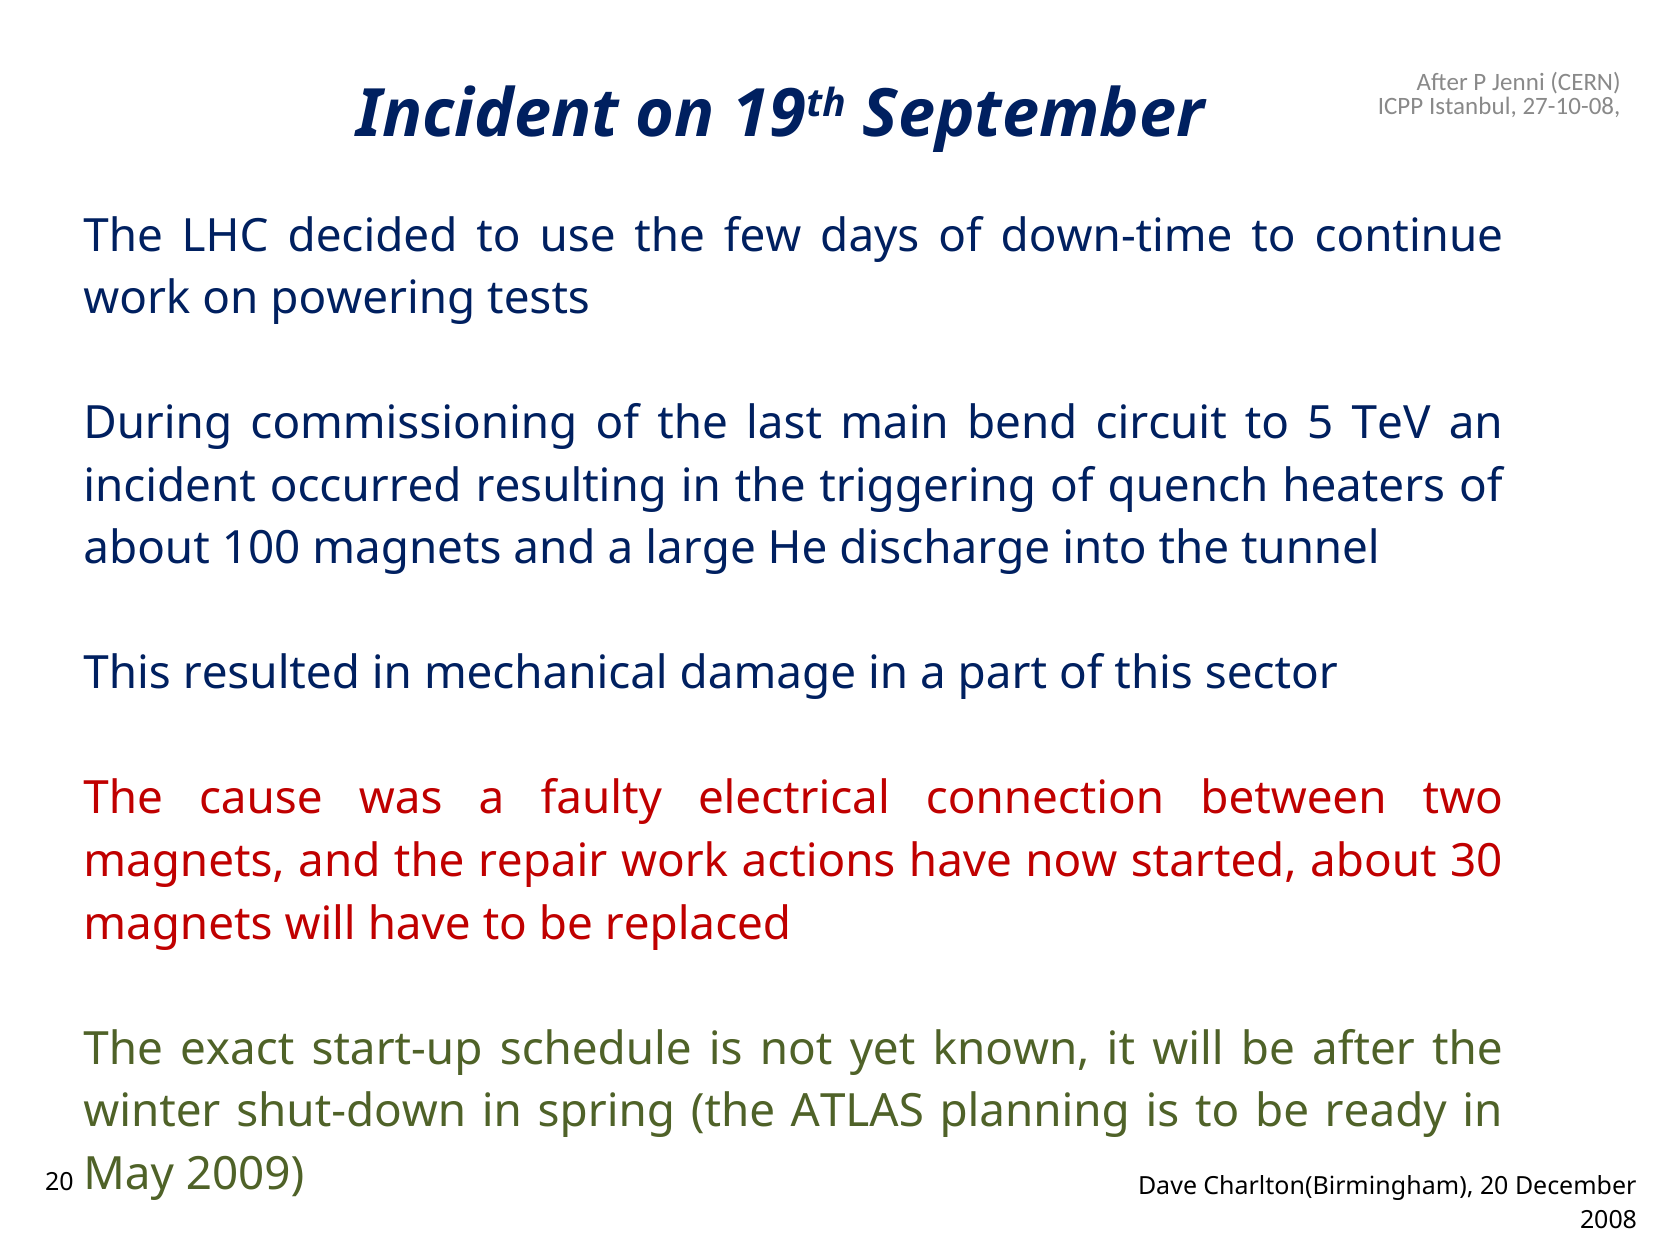

Incident on 19th September
After P Jenni (CERN)
ICPP Istanbul, 27-10-08,
The LHC decided to use the few days of down-time to continue work on powering tests
During commissioning of the last main bend circuit to 5 TeV an incident occurred resulting in the triggering of quench heaters of about 100 magnets and a large He discharge into the tunnel
This resulted in mechanical damage in a part of this sector
The cause was a faulty electrical connection between two magnets, and the repair work actions have now started, about 30 magnets will have to be replaced
The exact start-up schedule is not yet known, it will be after the winter shut-down in spring (the ATLAS planning is to be ready in May 2009)
20